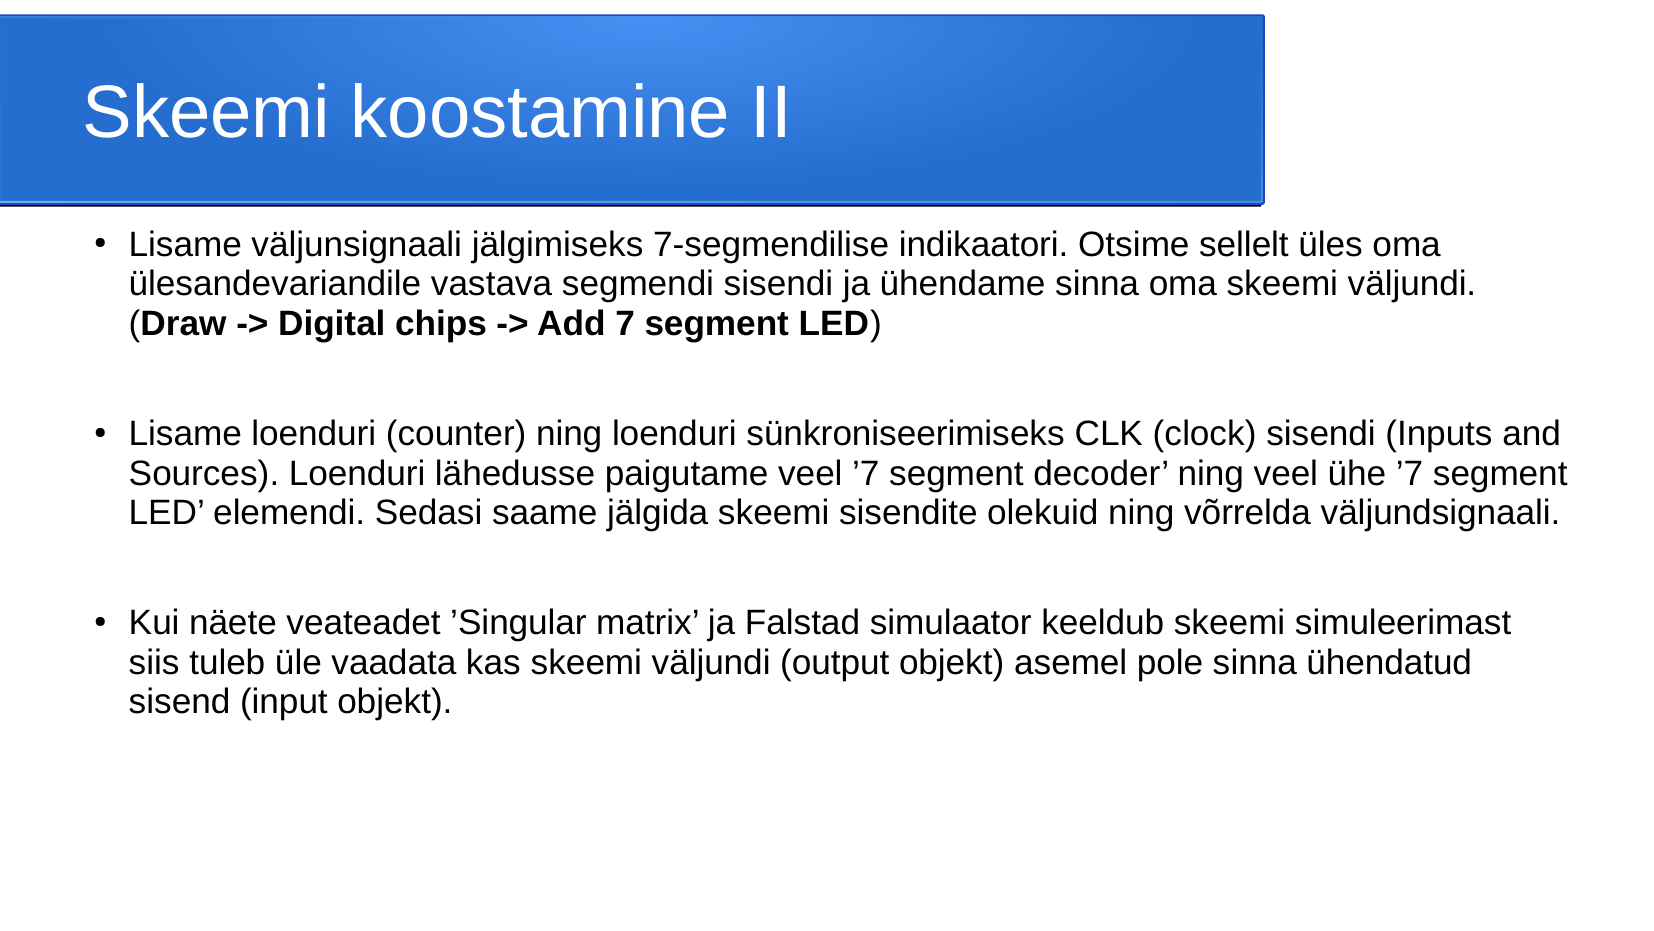

# Skeemi koostamine II
Lisame väljunsignaali jälgimiseks 7-segmendilise indikaatori. Otsime sellelt üles oma ülesandevariandile vastava segmendi sisendi ja ühendame sinna oma skeemi väljundi. (Draw -> Digital chips -> Add 7 segment LED)
Lisame loenduri (counter) ning loenduri sünkroniseerimiseks CLK (clock) sisendi (Inputs and Sources). Loenduri lähedusse paigutame veel ’7 segment decoder’ ning veel ühe ’7 segment LED’ elemendi. Sedasi saame jälgida skeemi sisendite olekuid ning võrrelda väljundsignaali.
Kui näete veateadet ’Singular matrix’ ja Falstad simulaator keeldub skeemi simuleerimast siis tuleb üle vaadata kas skeemi väljundi (output objekt) asemel pole sinna ühendatud sisend (input objekt).